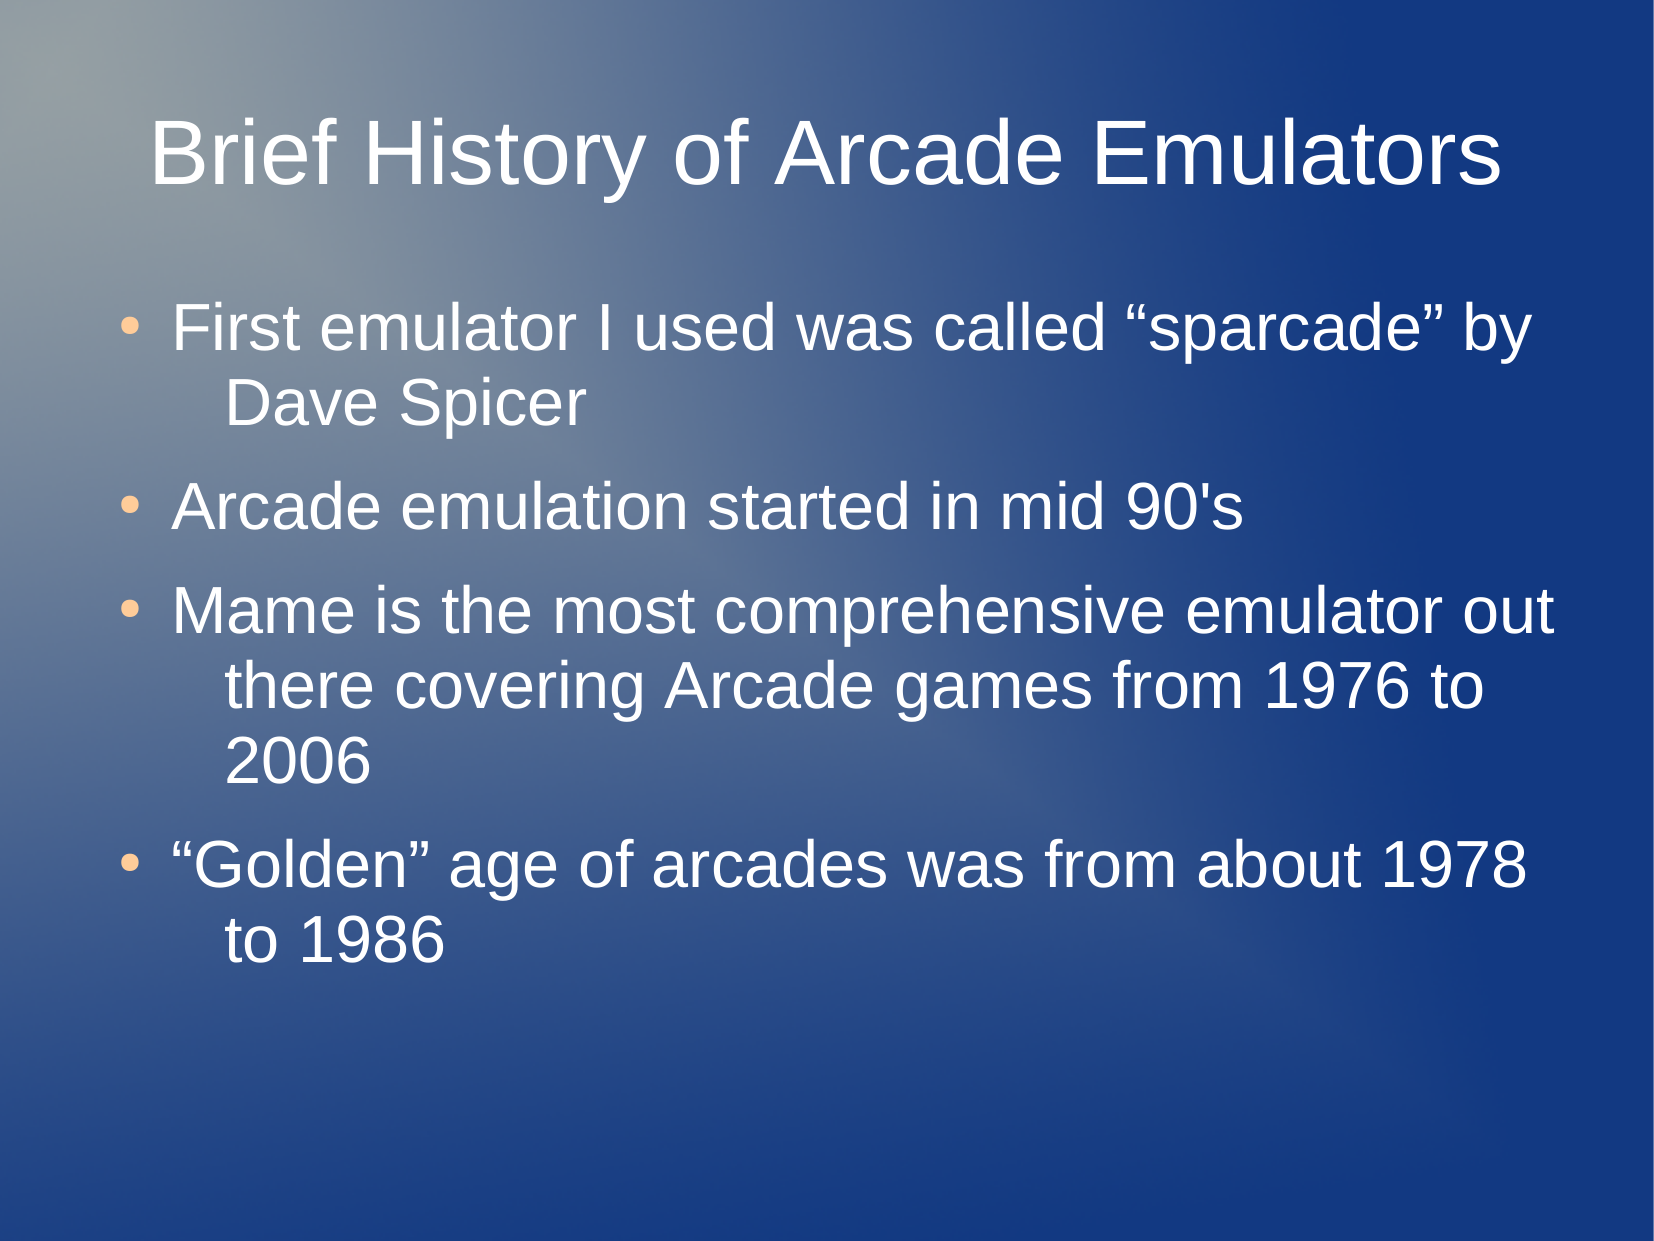

# Brief History of Arcade Emulators
First emulator I used was called “sparcade” by Dave Spicer
Arcade emulation started in mid 90's
Mame is the most comprehensive emulator out there covering Arcade games from 1976 to 2006
“Golden” age of arcades was from about 1978 to 1986